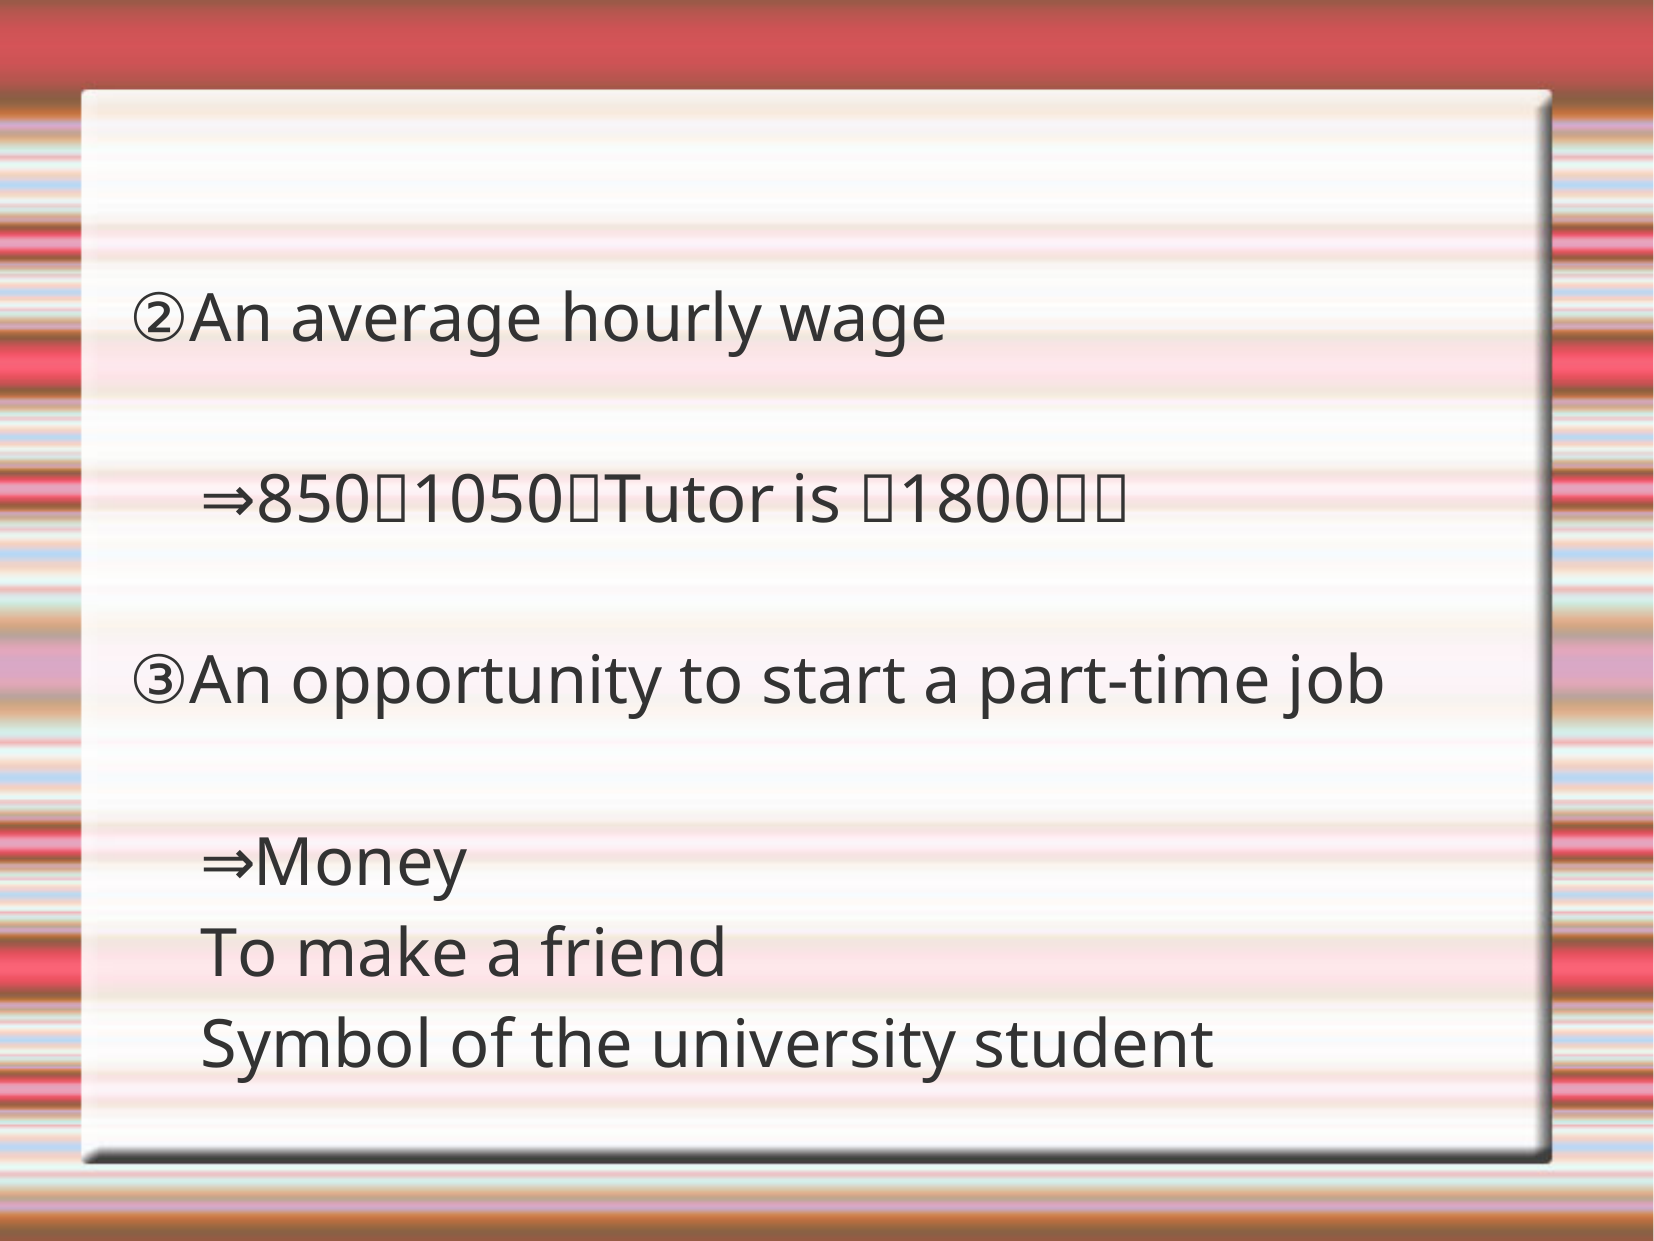

#
②An average hourly wage　　　　　　　　　　　　　　　　　　　　　　　　　　 ⇒￥850～1050（Tutor is ￥1800～）
③An opportunity to start a part-time job ⇒Money 　　　　　　　　　 To make a friend 　　　　 Symbol of the university student